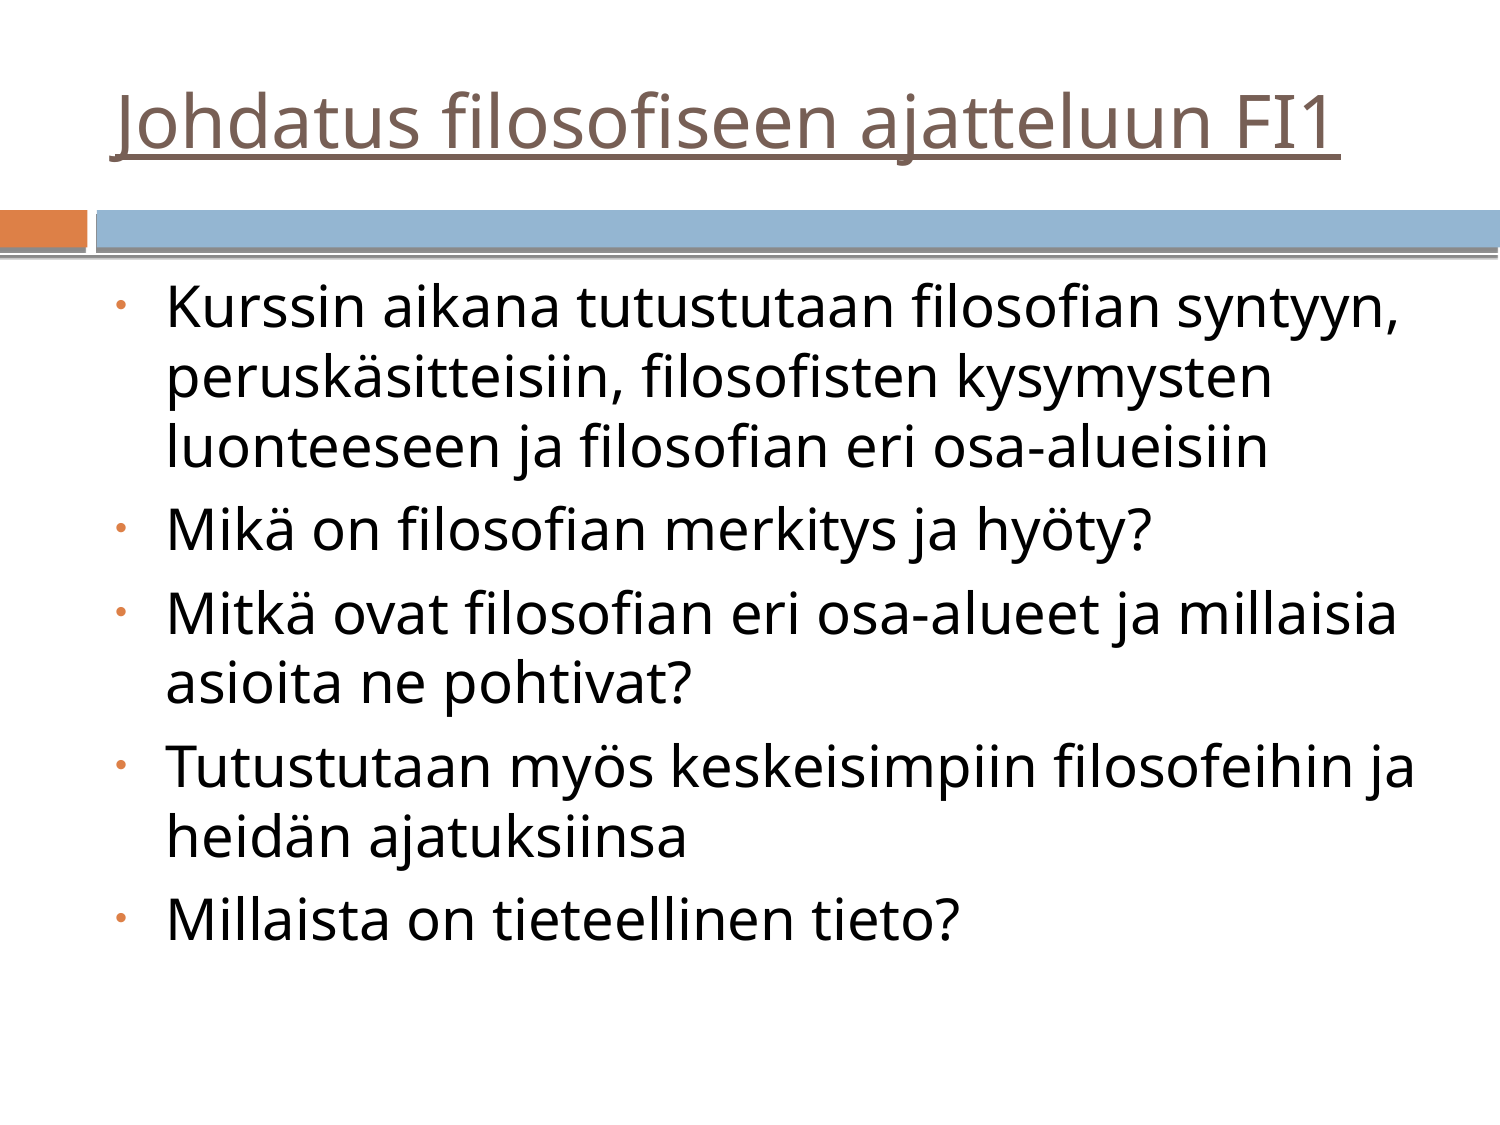

# Johdatus filosofiseen ajatteluun FI1
Kurssin aikana tutustutaan filosofian syntyyn, peruskäsitteisiin, filosofisten kysymysten luonteeseen ja filosofian eri osa-alueisiin
Mikä on filosofian merkitys ja hyöty?
Mitkä ovat filosofian eri osa-alueet ja millaisia asioita ne pohtivat?
Tutustutaan myös keskeisimpiin filosofeihin ja heidän ajatuksiinsa
Millaista on tieteellinen tieto?